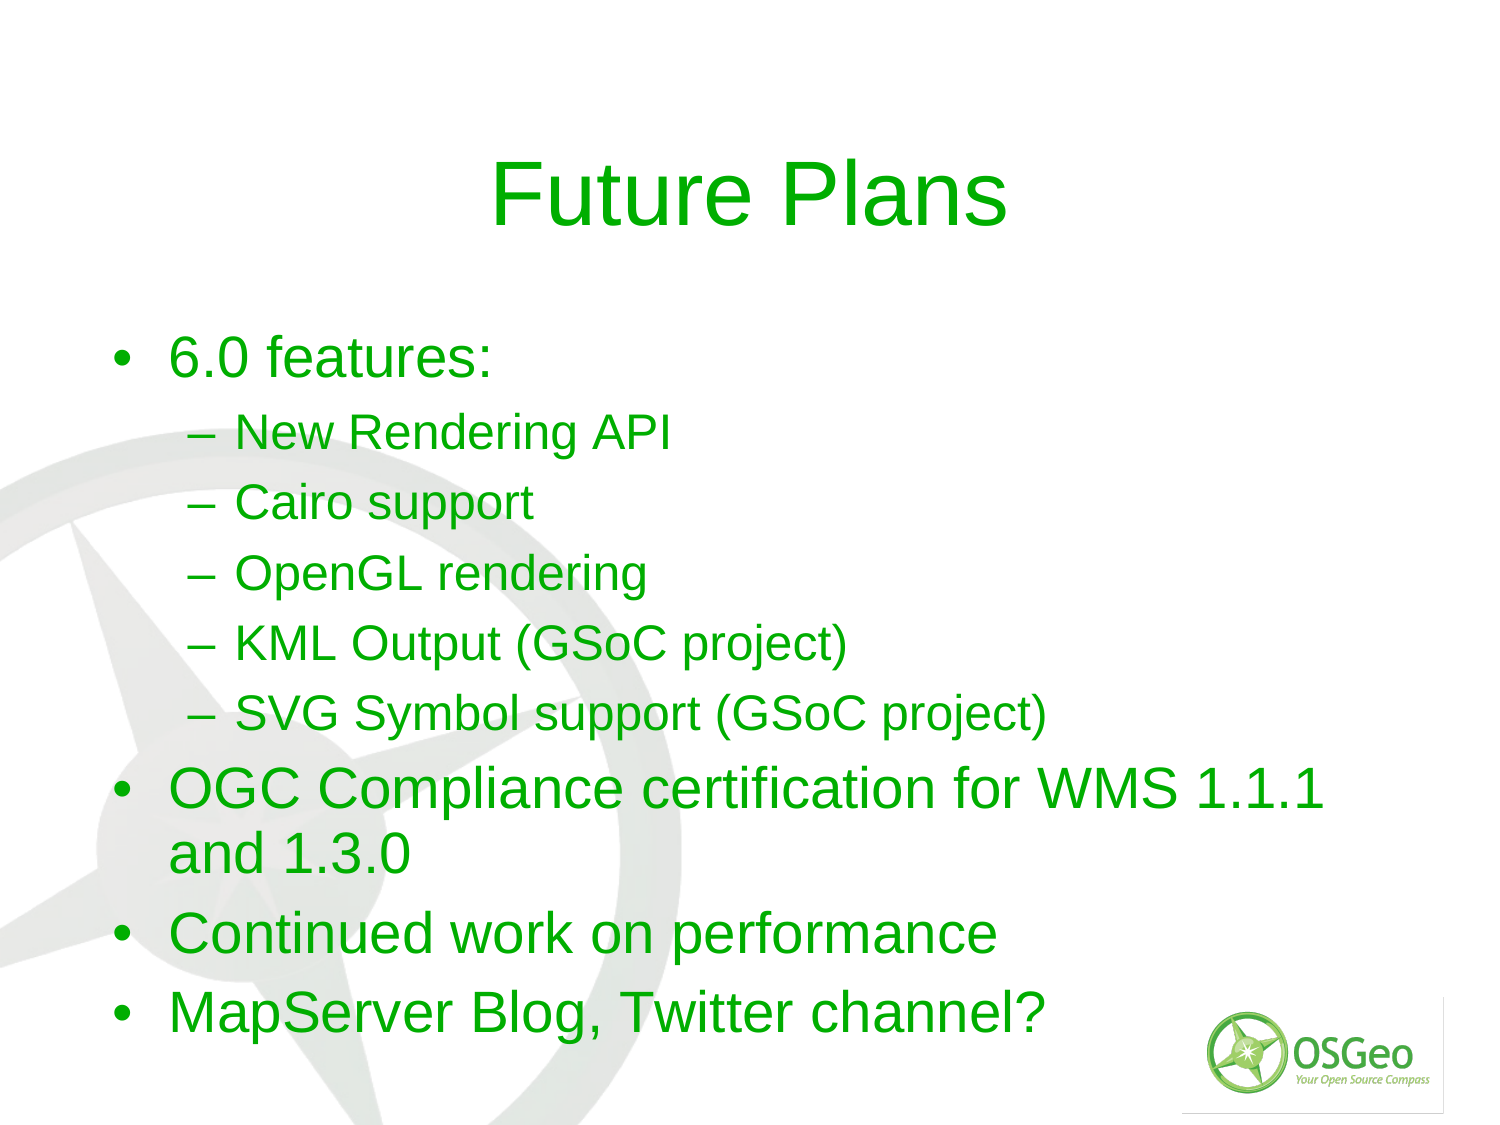

# Future Plans
6.0 features:
New Rendering API
Cairo support
OpenGL rendering
KML Output (GSoC project)
SVG Symbol support (GSoC project)
OGC Compliance certification for WMS 1.1.1 and 1.3.0
Continued work on performance
MapServer Blog, Twitter channel?